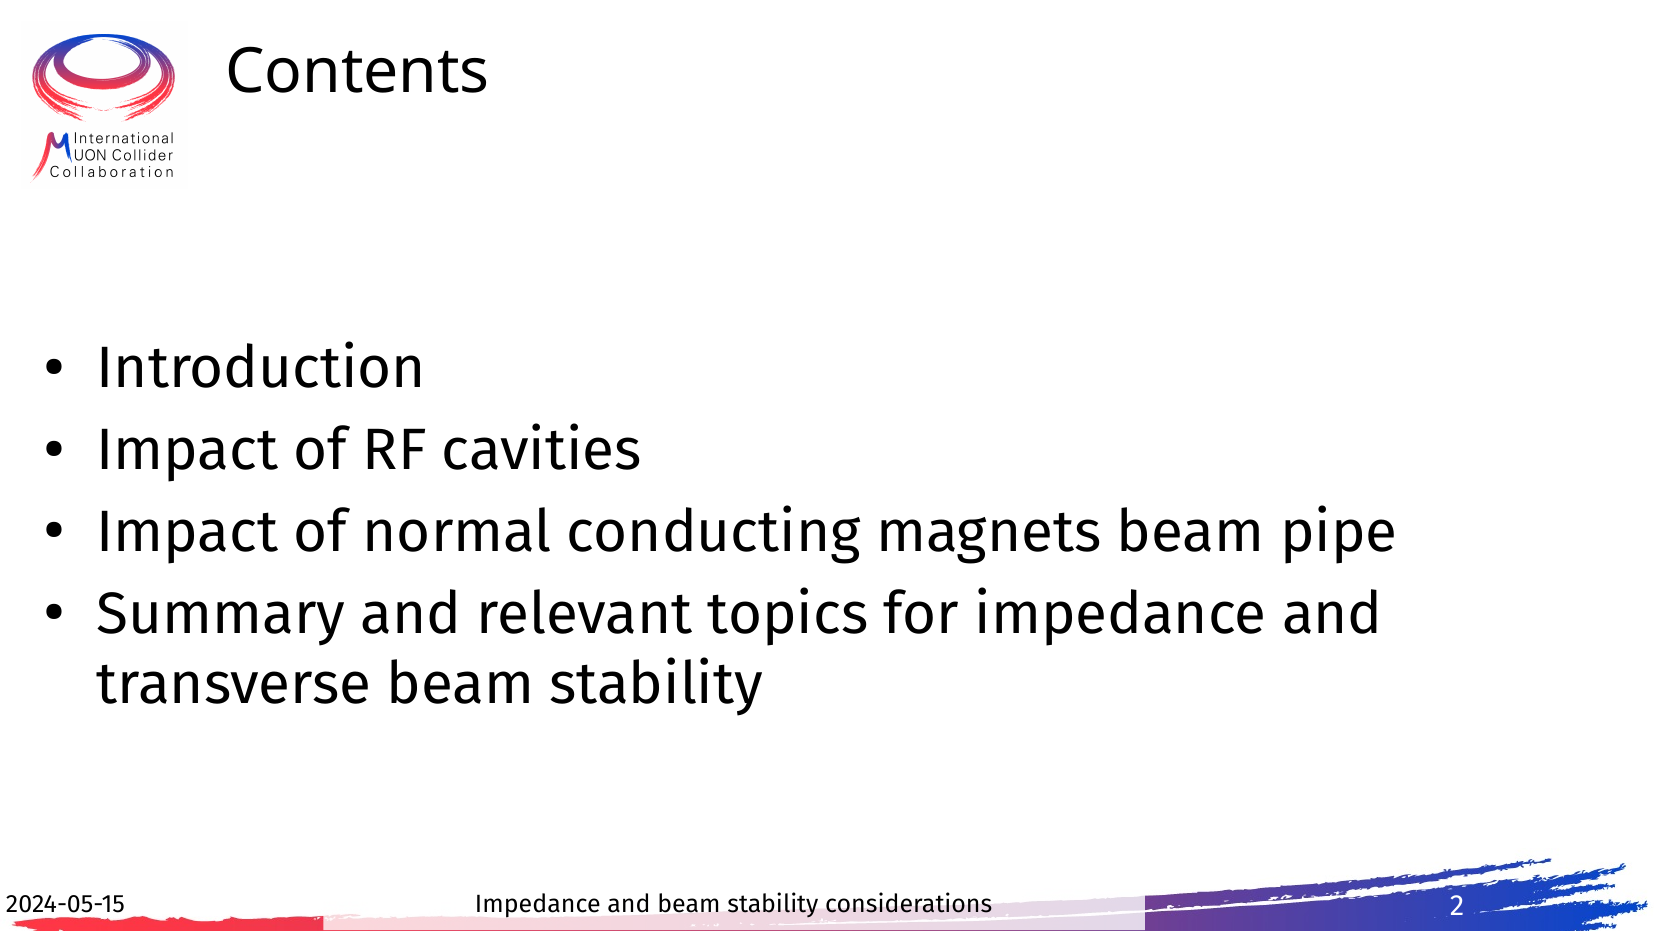

Contents
# Introduction
Impact of RF cavities
Impact of normal conducting magnets beam pipe
Summary and relevant topics for impedance and transverse beam stability
2024-05-15
Impedance and beam stability considerations
2